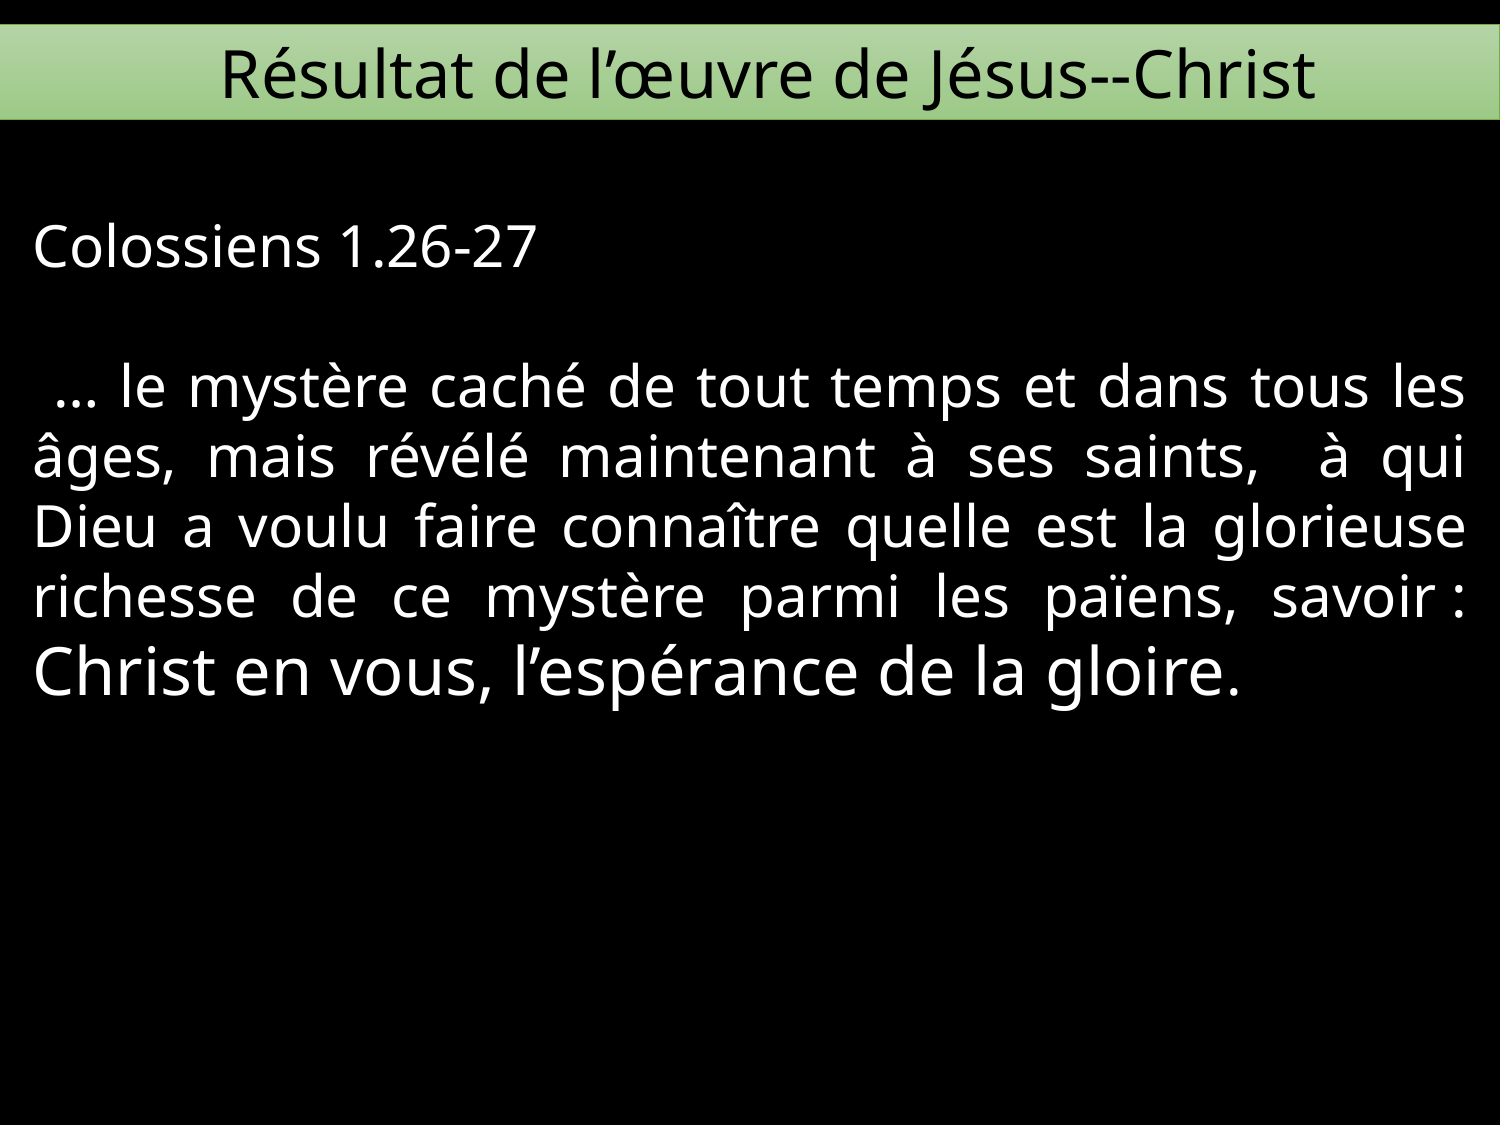

Résultat de l’œuvre de Jésus--Christ
Colossiens 1.26-27
 … le mystère caché de tout temps et dans tous les âges, mais révélé maintenant à ses saints, à qui Dieu a voulu faire connaître quelle est la glorieuse richesse de ce mystère parmi les païens, savoir : Christ en vous, l’espérance de la gloire.